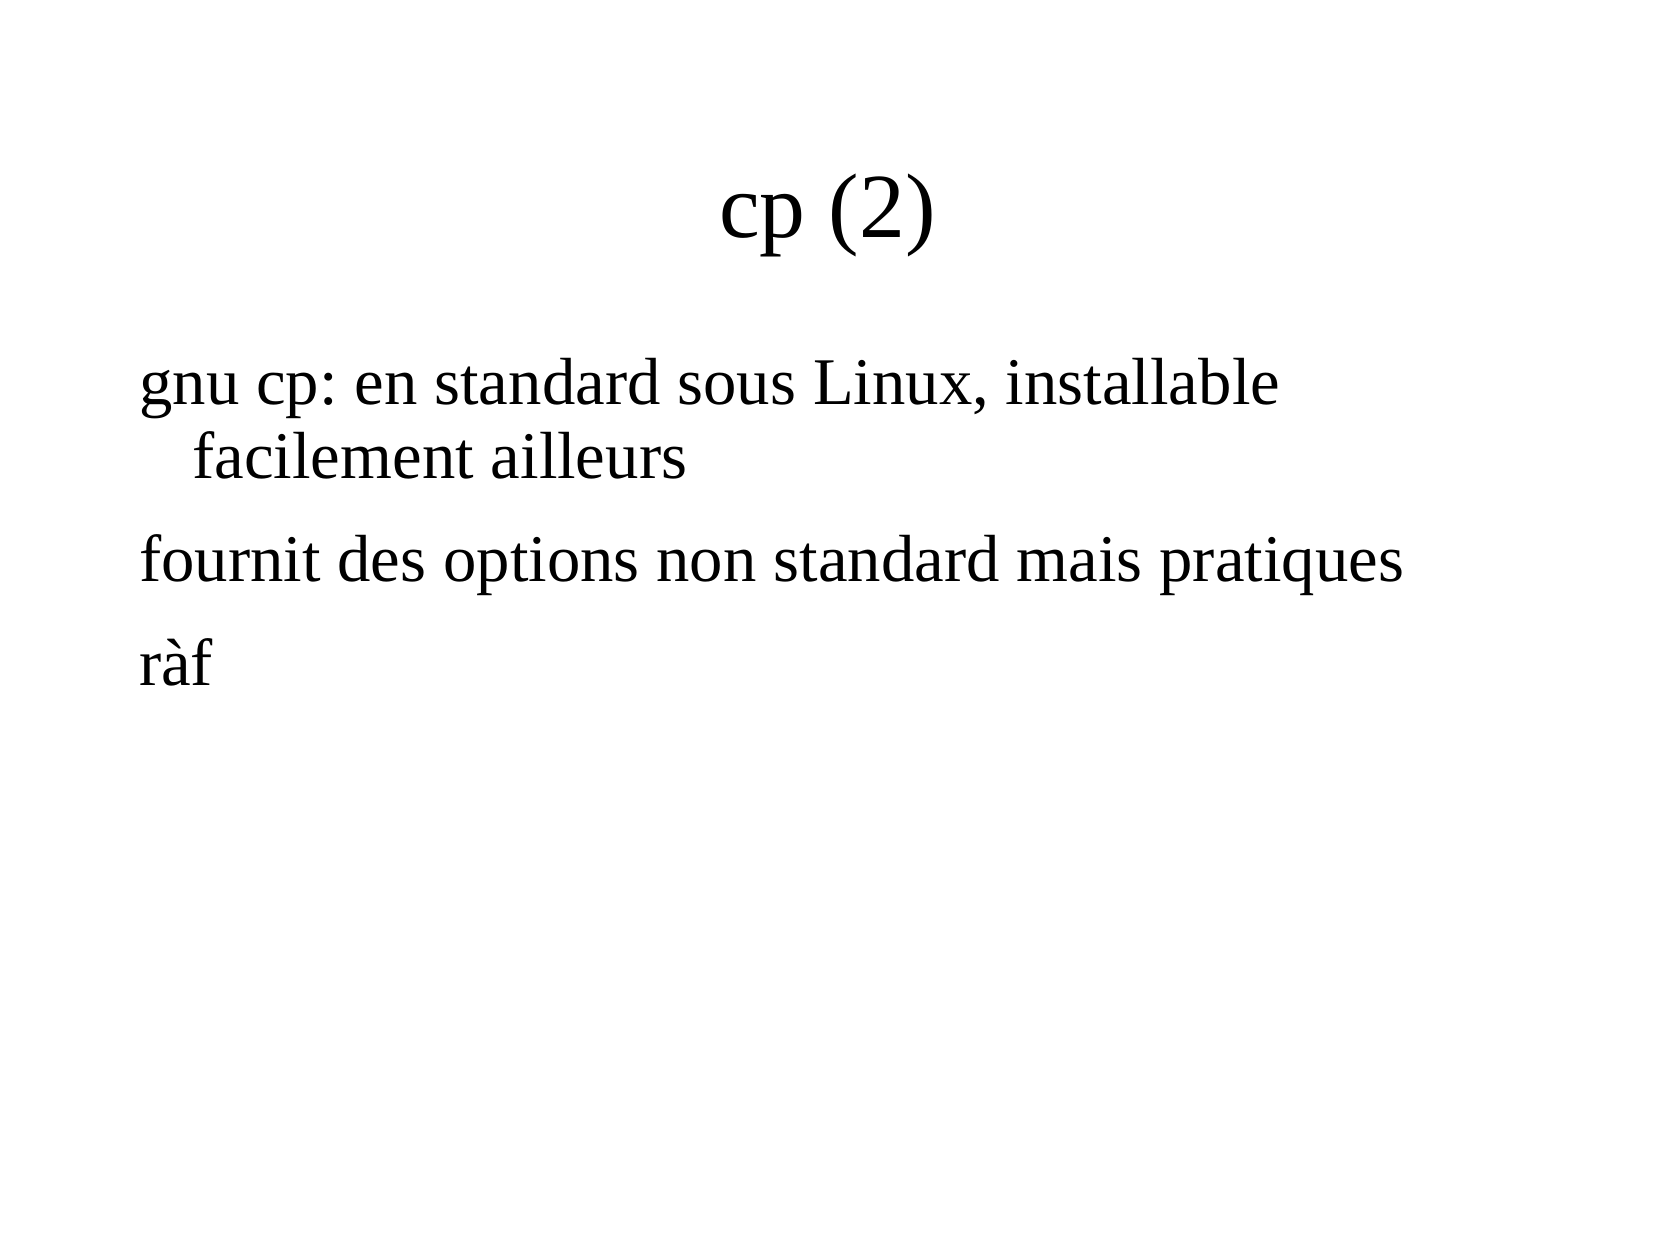

# cp (2)
gnu cp: en standard sous Linux, installable facilement ailleurs
fournit des options non standard mais pratiques
ràf